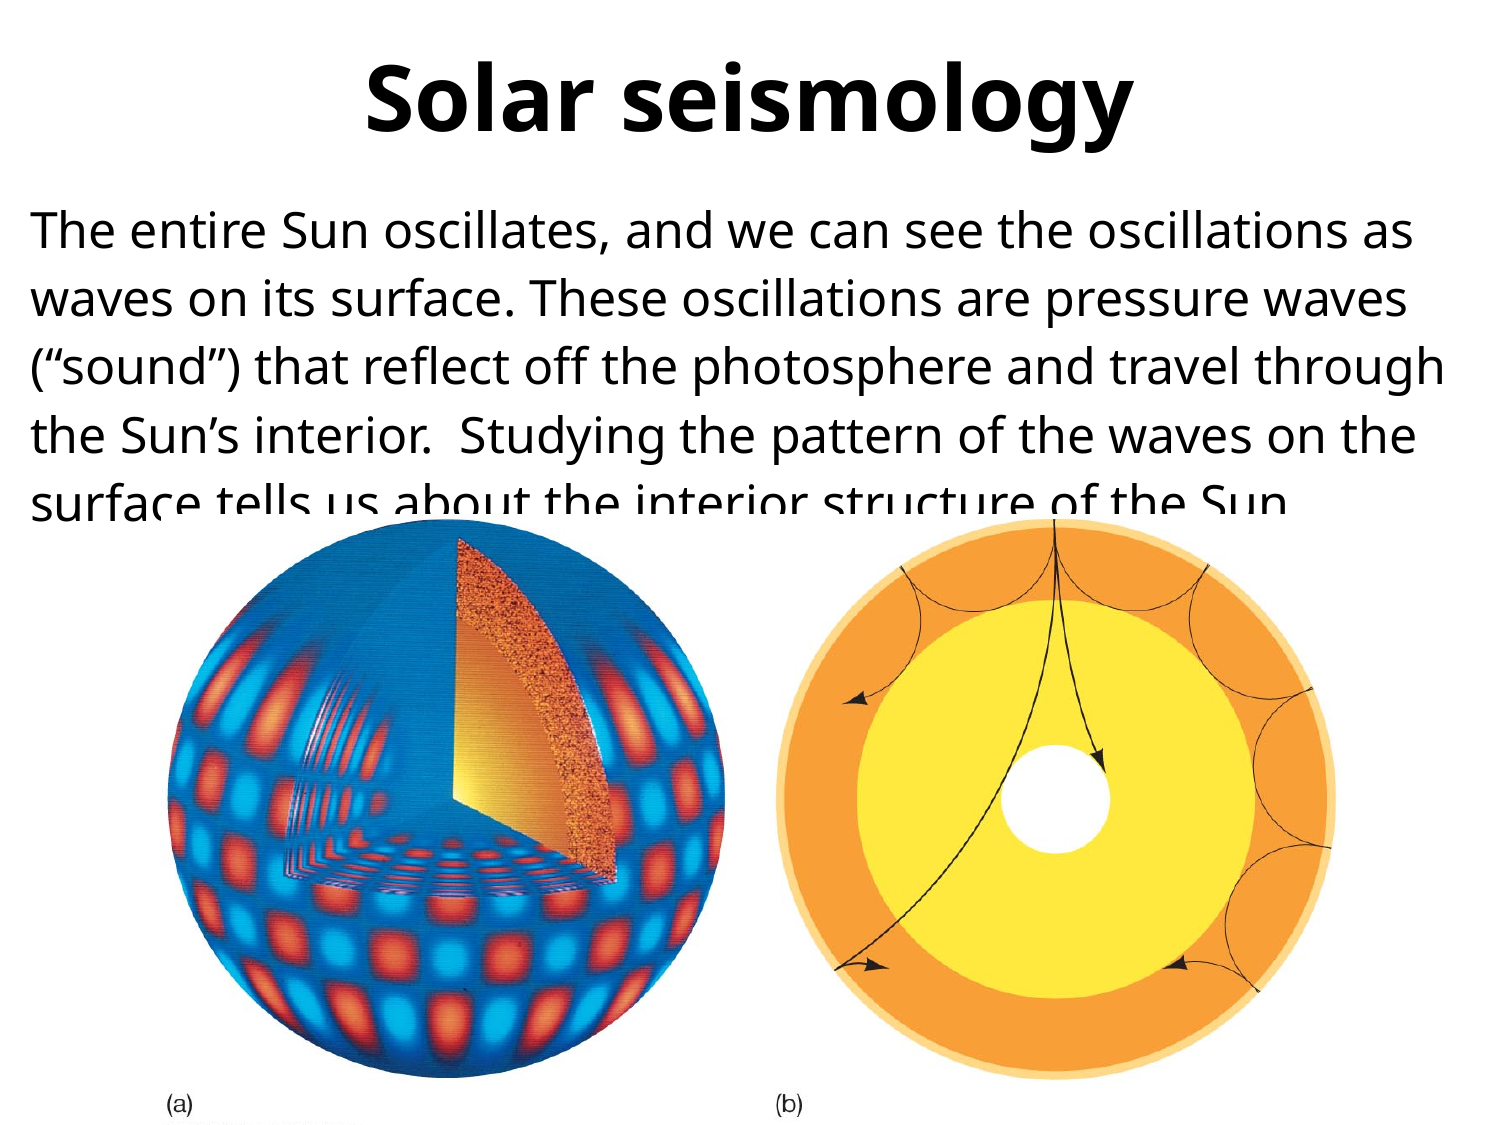

# Solar seismology
35 days
35 days
The entire Sun oscillates, and we can see the oscillations as waves on its surface. These oscillations are pressure waves (“sound”) that reflect off the photosphere and travel through the Sun’s interior. Studying the pattern of the waves on the surface tells us about the interior structure of the Sun.
27 days
25 days
25 days